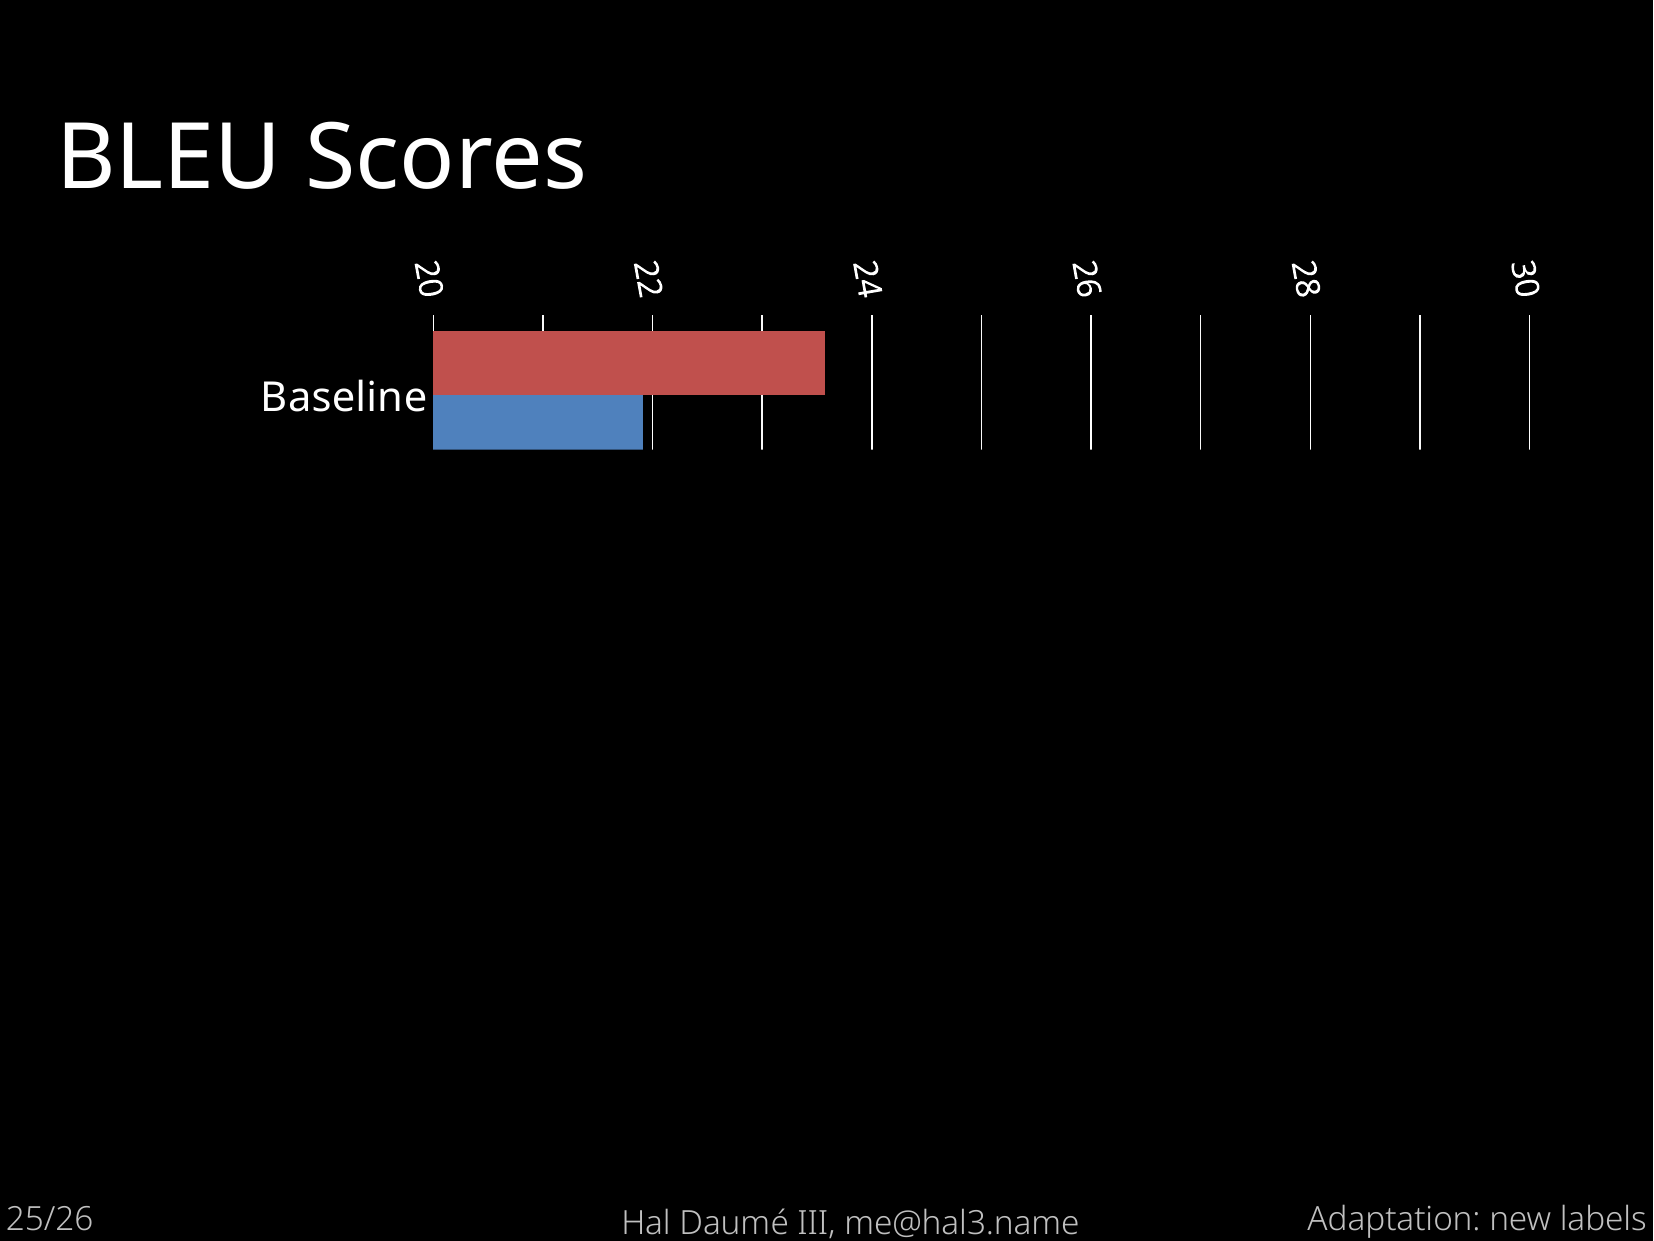

# BLEU Scores
### Chart
| Category | | |
|---|---|---|
| + oracle OOVs | 26.38 | 29.99 |
| + Top 1 for rare | 24.64 | 26.88 |
| + Top 1 for OOVs | 23.83 | 26.65 |
| + Strip accents | 22.2 | 24.45 |
| Baseline | 21.91 | 23.57 |